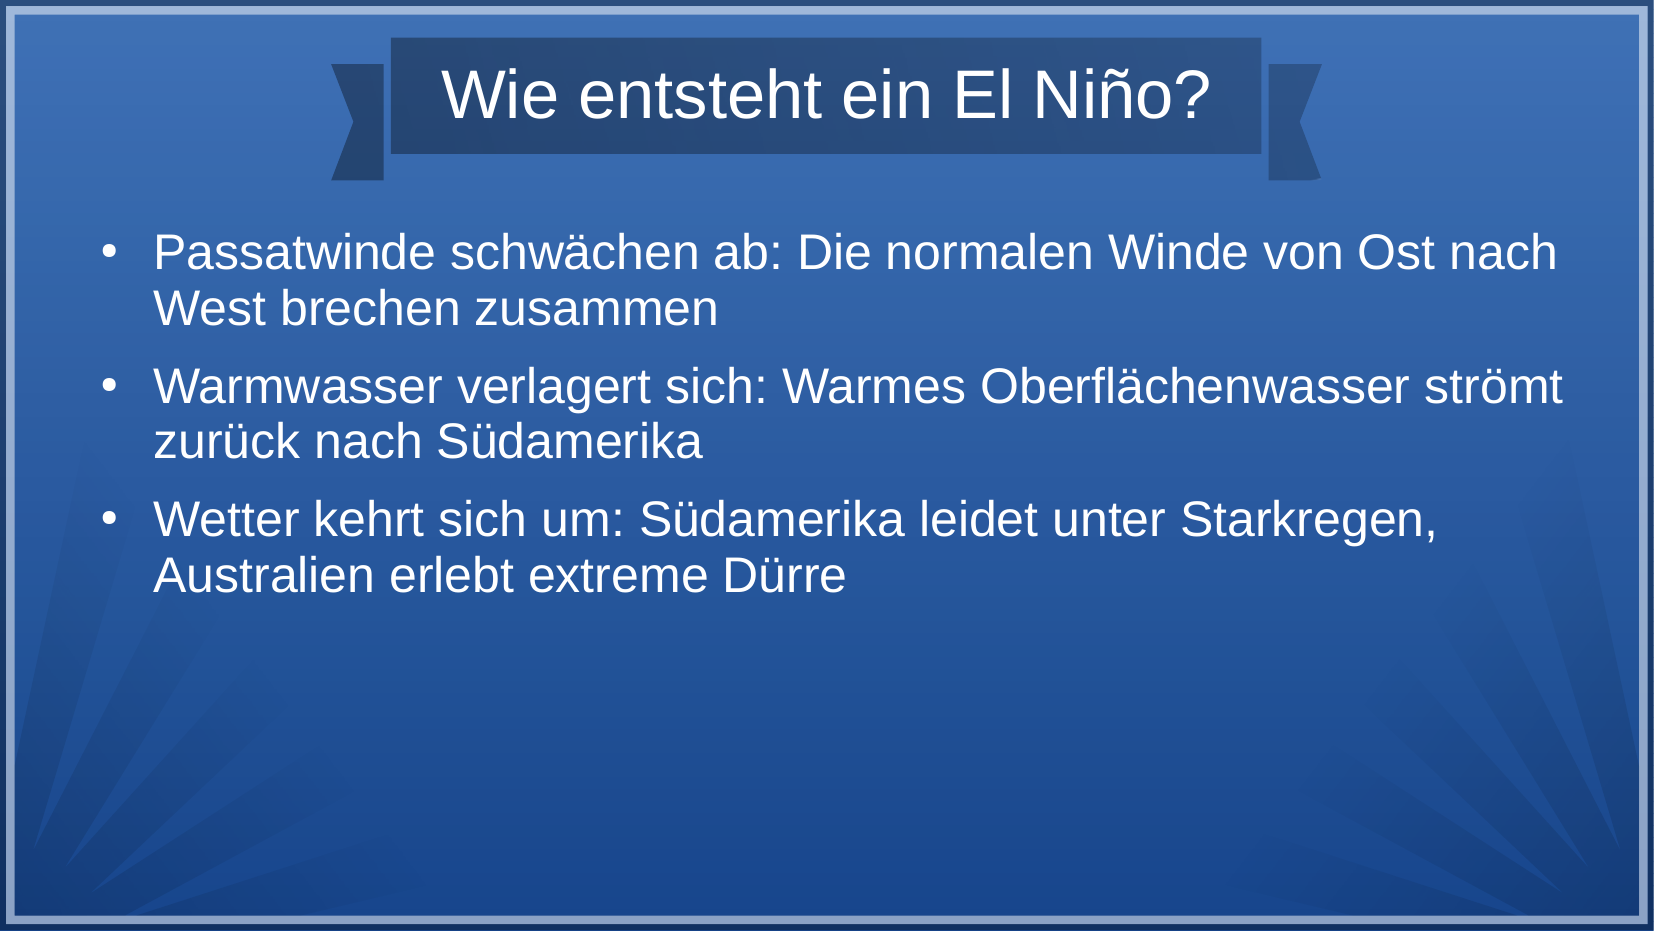

# Wie entsteht ein El Niño?
Passatwinde schwächen ab: Die normalen Winde von Ost nach West brechen zusammen
Warmwasser verlagert sich: Warmes Oberflächenwasser strömt zurück nach Südamerika
Wetter kehrt sich um: Südamerika leidet unter Starkregen, Australien erlebt extreme Dürre